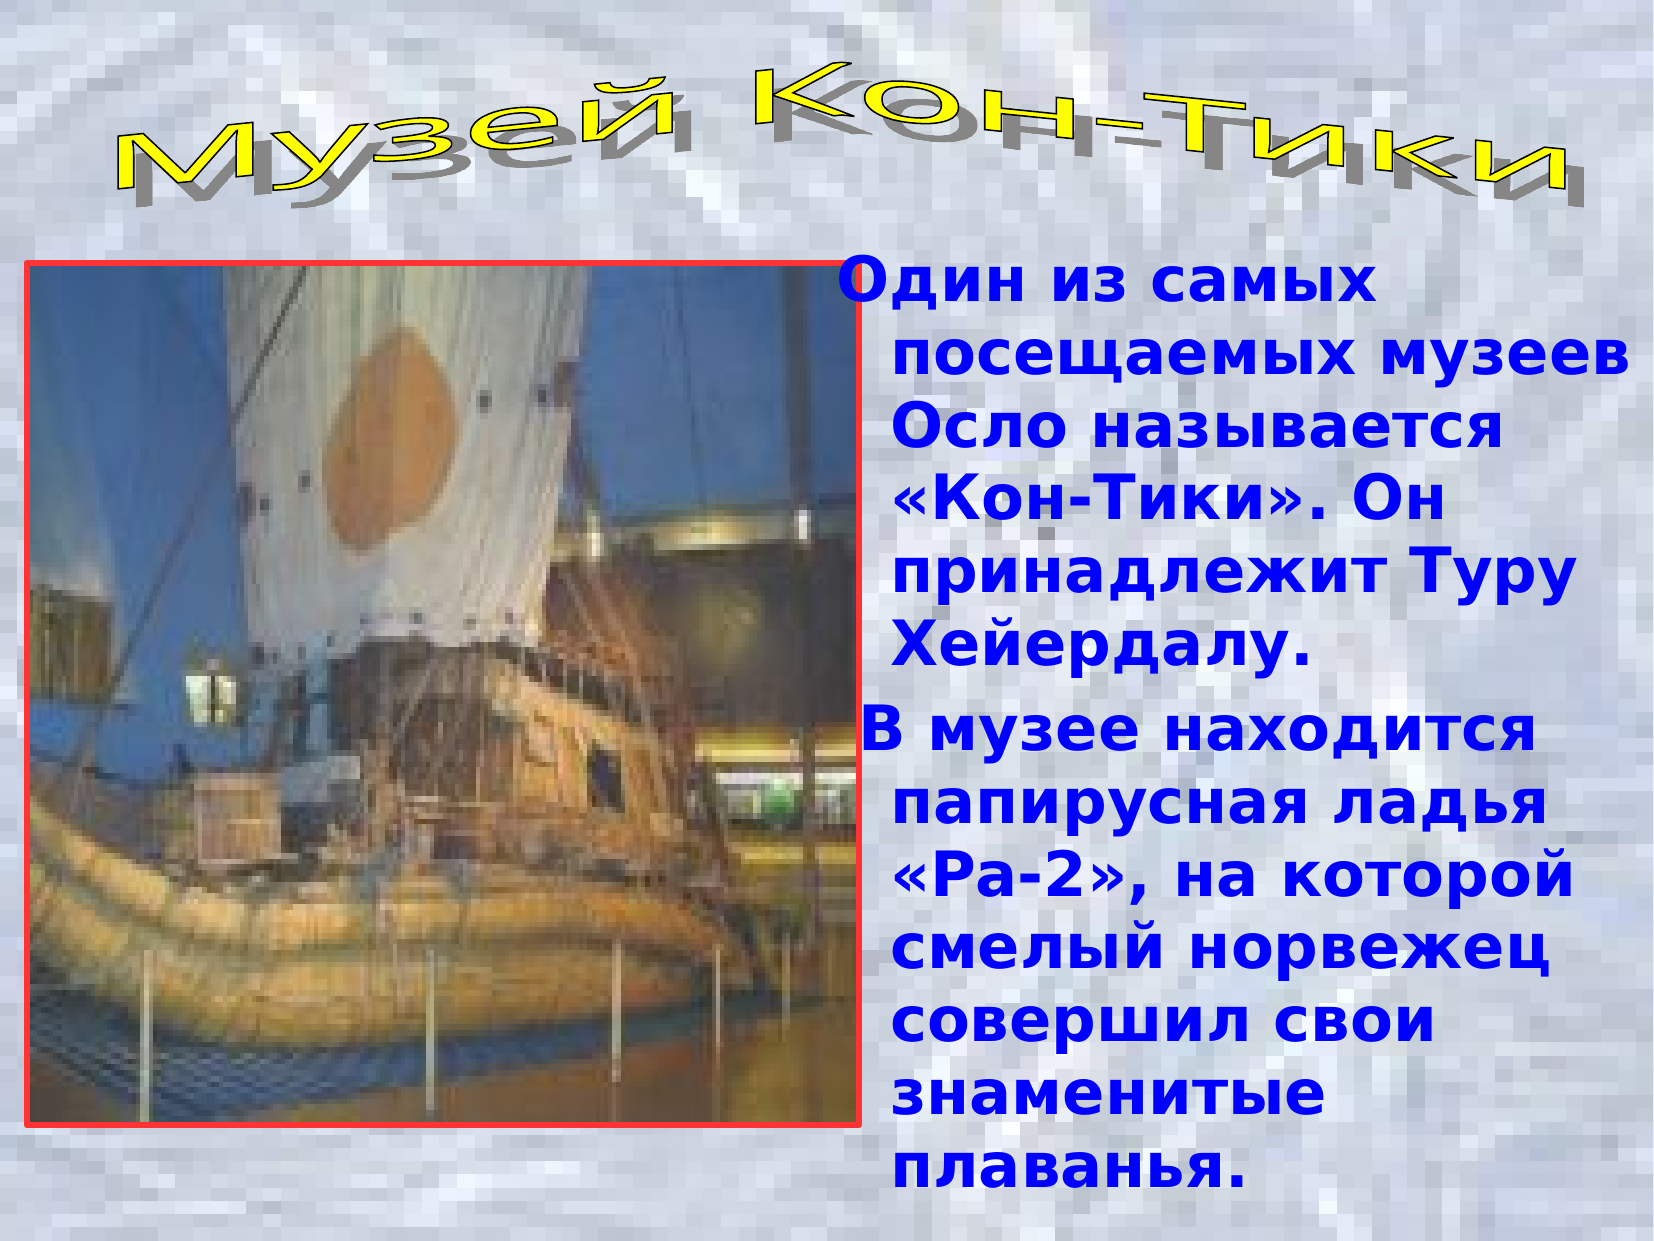

#
Музей Кон-Тики
Один из самых посещаемых музеев Осло называется «Кон-Тики». Он принадлежит Туру Хейердалу.
 В музее находится папирусная ладья «Ра-2», на которой смелый норвежец совершил свои знаменитые плаванья.